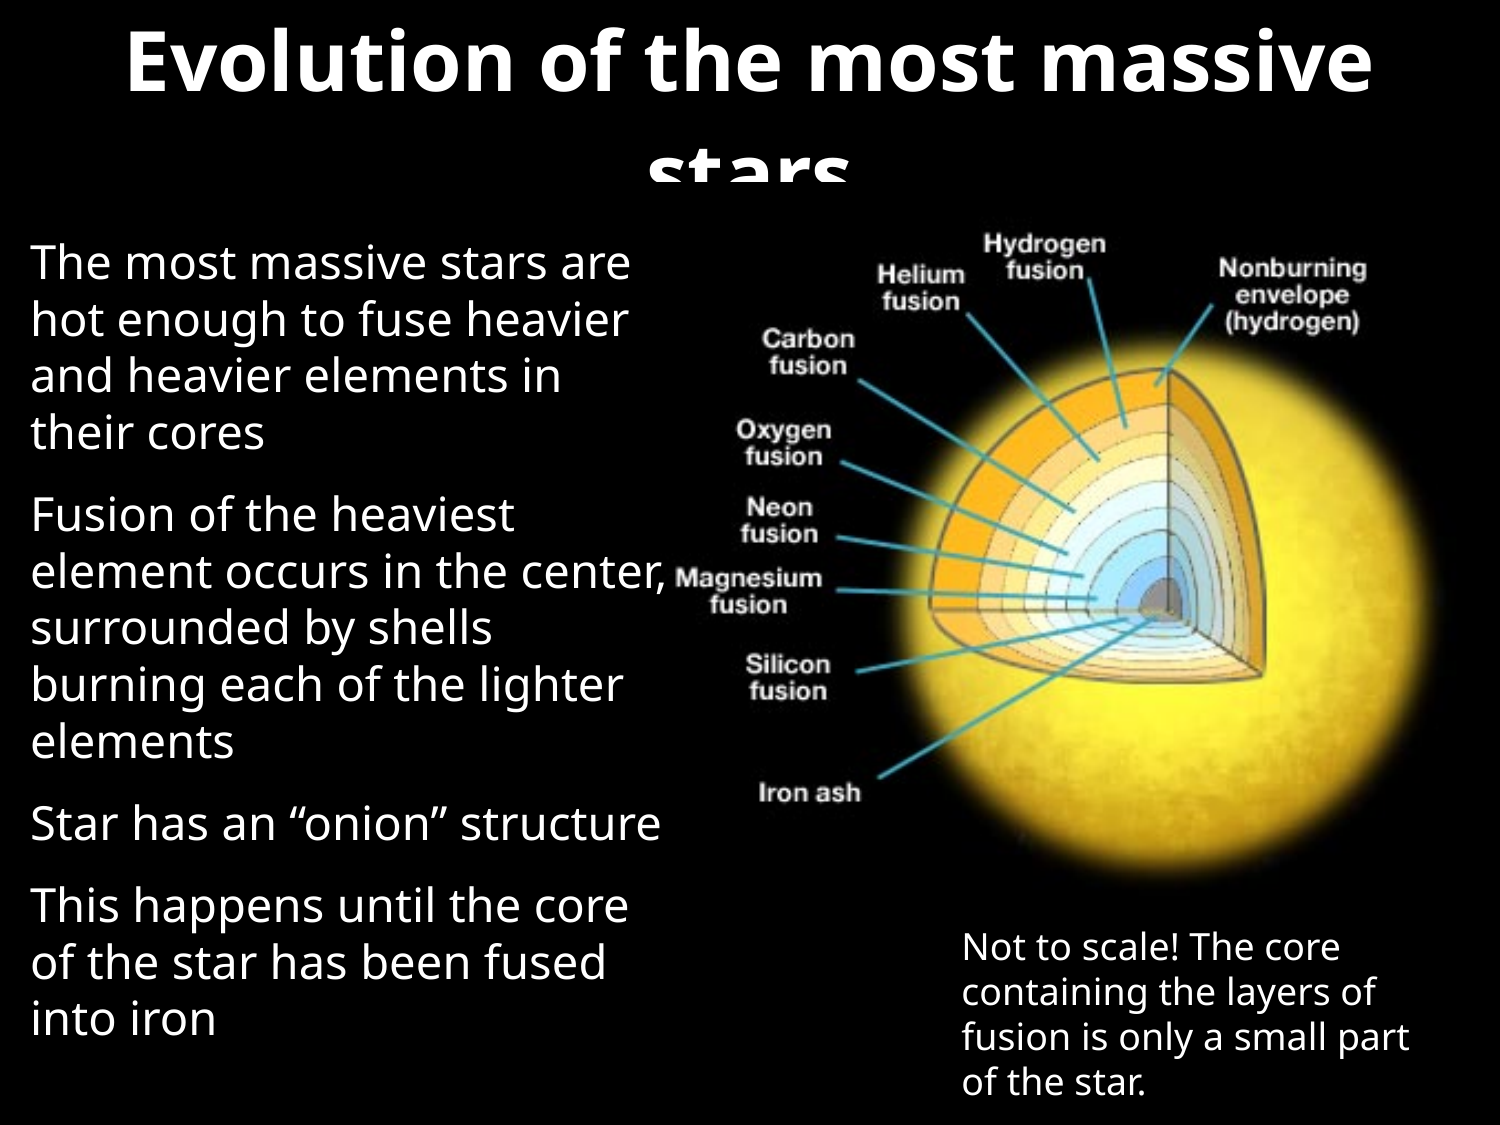

# Evolution of the most massive stars
The most massive stars are hot enough to fuse heavier and heavier elements in their cores
Fusion of the heaviest element occurs in the center, surrounded by shells burning each of the lighter elements
Star has an “onion” structure
This happens until the core of the star has been fused into iron
Not to scale! The core containing the layers of fusion is only a small part of the star.